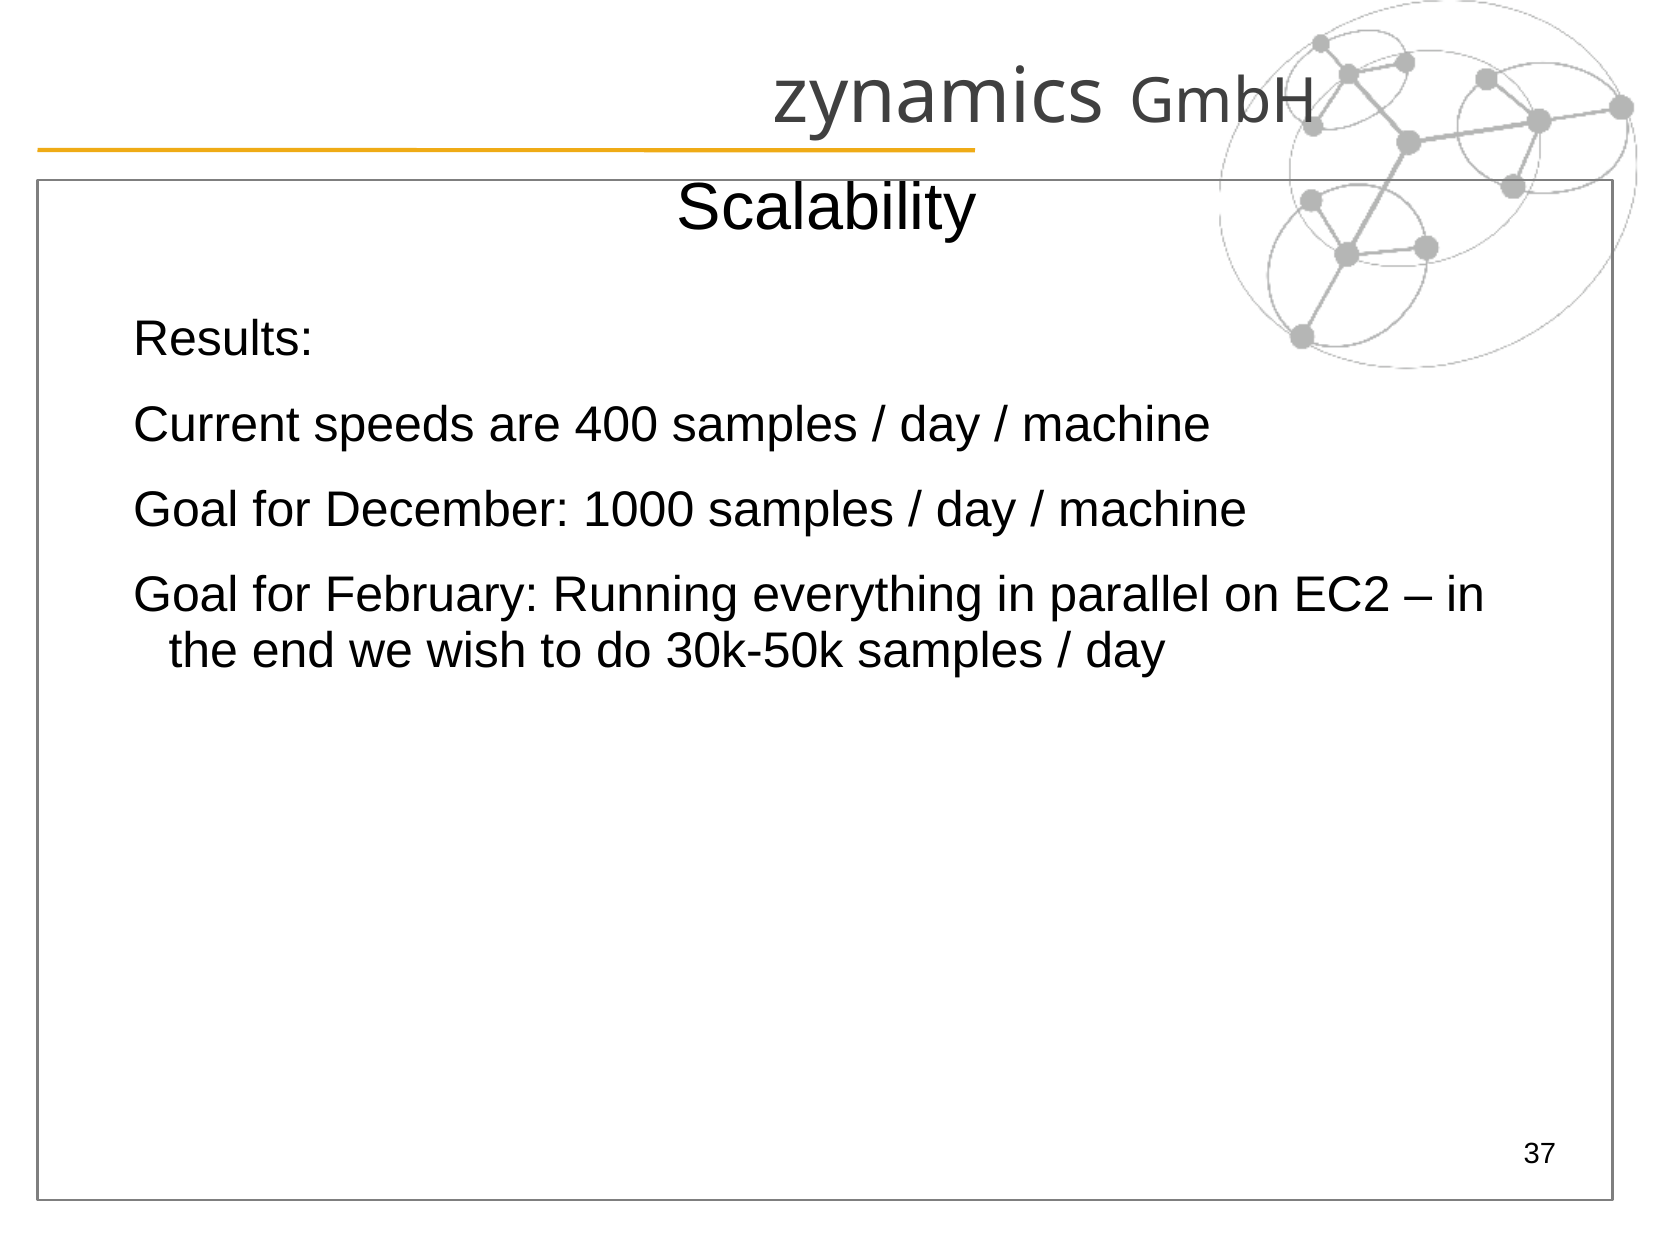

zynamics GmbH
# Scalability
Results:
Current speeds are 400 samples / day / machine
Goal for December: 1000 samples / day / machine
Goal for February: Running everything in parallel on EC2 – in the end we wish to do 30k-50k samples / day